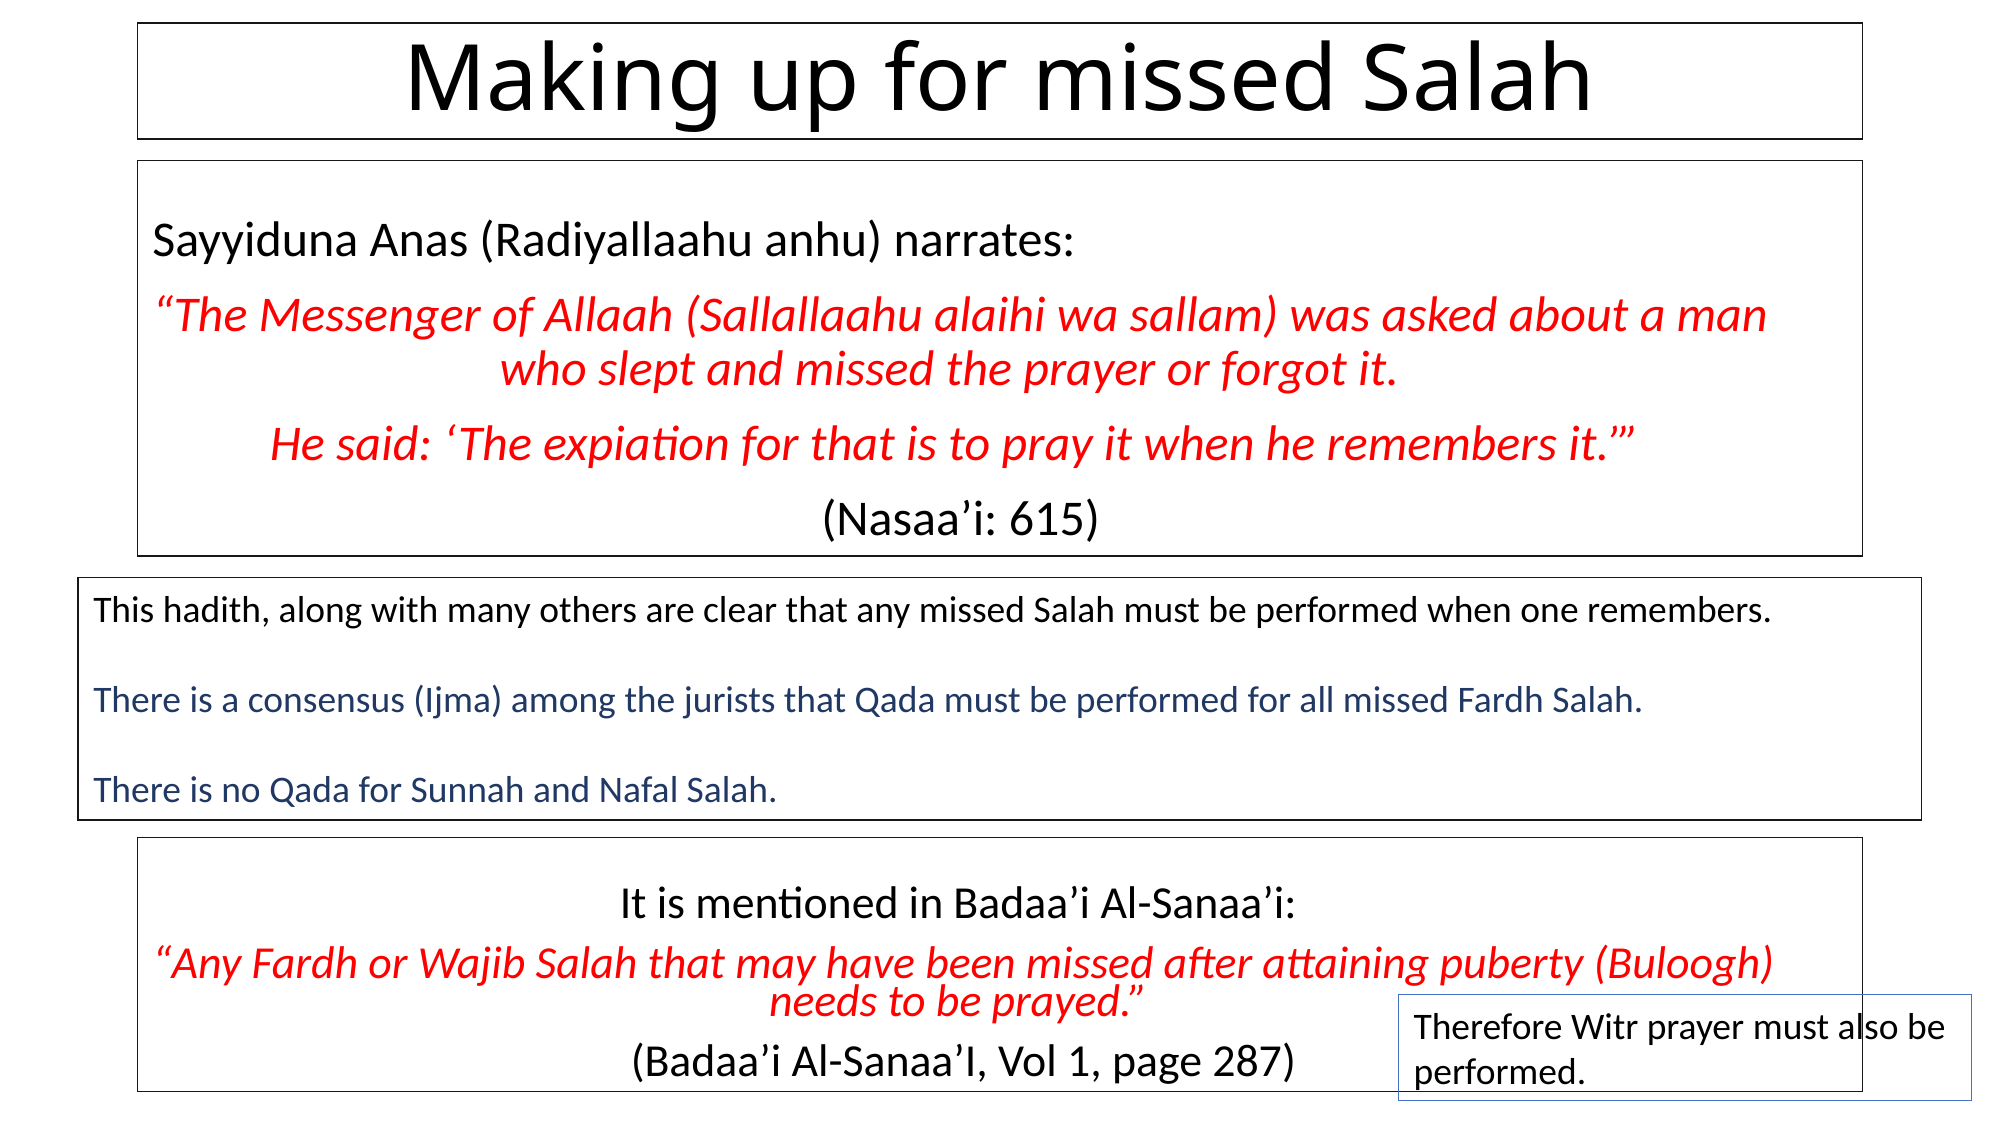

# Making up for missed Salah
Sayyiduna Anas (Radiyallaahu anhu) narrates:
“The Messenger of Allaah (Sallallaahu alaihi wa sallam) was asked about a man who slept and missed the prayer or forgot it.
He said: ‘The expiation for that is to pray it when he remembers it.’”
(Nasaa’i: 615)
This hadith, along with many others are clear that any missed Salah must be performed when one remembers.
There is a consensus (Ijma) among the jurists that Qada must be performed for all missed Fardh Salah.
There is no Qada for Sunnah and Nafal Salah.
It is mentioned in Badaa’i Al-Sanaa’i:
“Any Fardh or Wajib Salah that may have been missed after attaining puberty (Buloogh) needs to be prayed.”
(Badaa’i Al-Sanaa’I, Vol 1, page 287)
Therefore Witr prayer must also be performed.